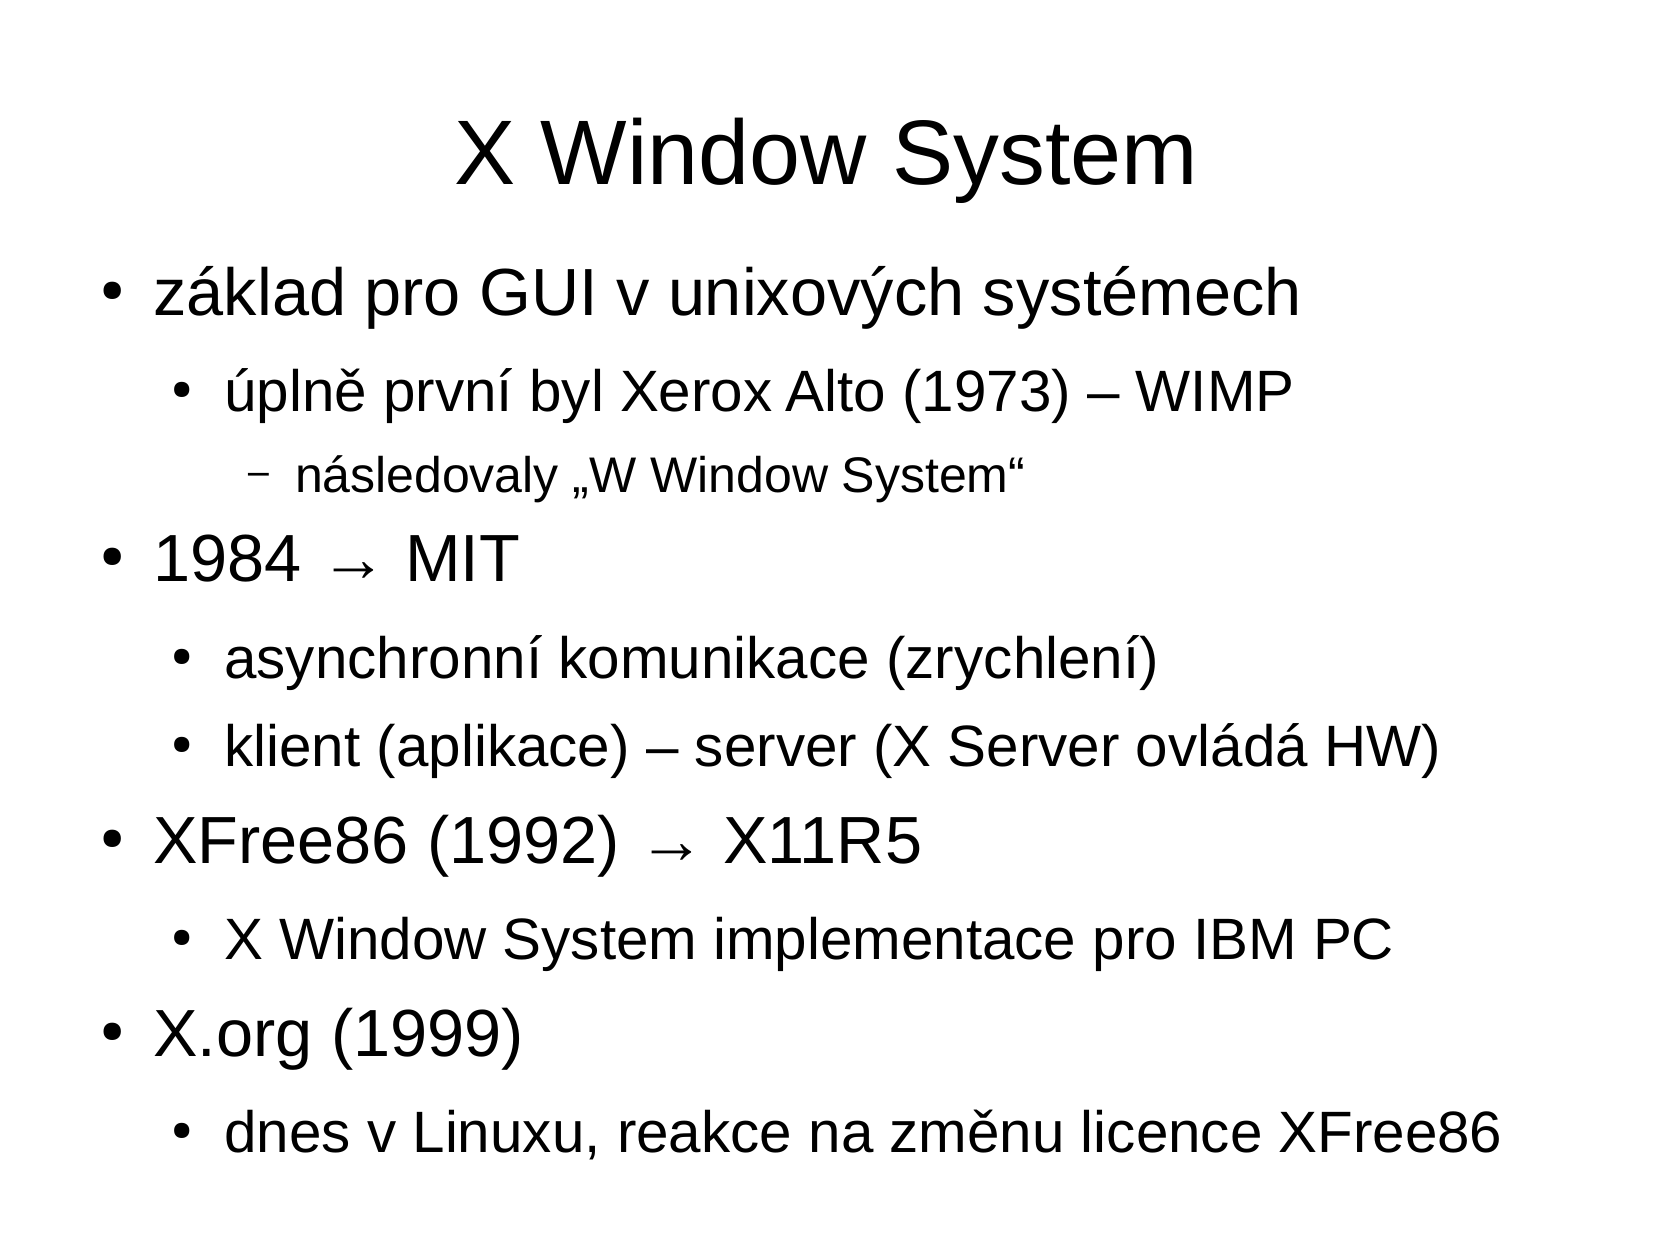

# X Window System
základ pro GUI v unixových systémech
úplně první byl Xerox Alto (1973) – WIMP
následovaly „W Window System“
1984 → MIT
asynchronní komunikace (zrychlení)
klient (aplikace) – server (X Server ovládá HW)
XFree86 (1992) → X11R5
X Window System implementace pro IBM PC
X.org (1999)
dnes v Linuxu, reakce na změnu licence XFree86